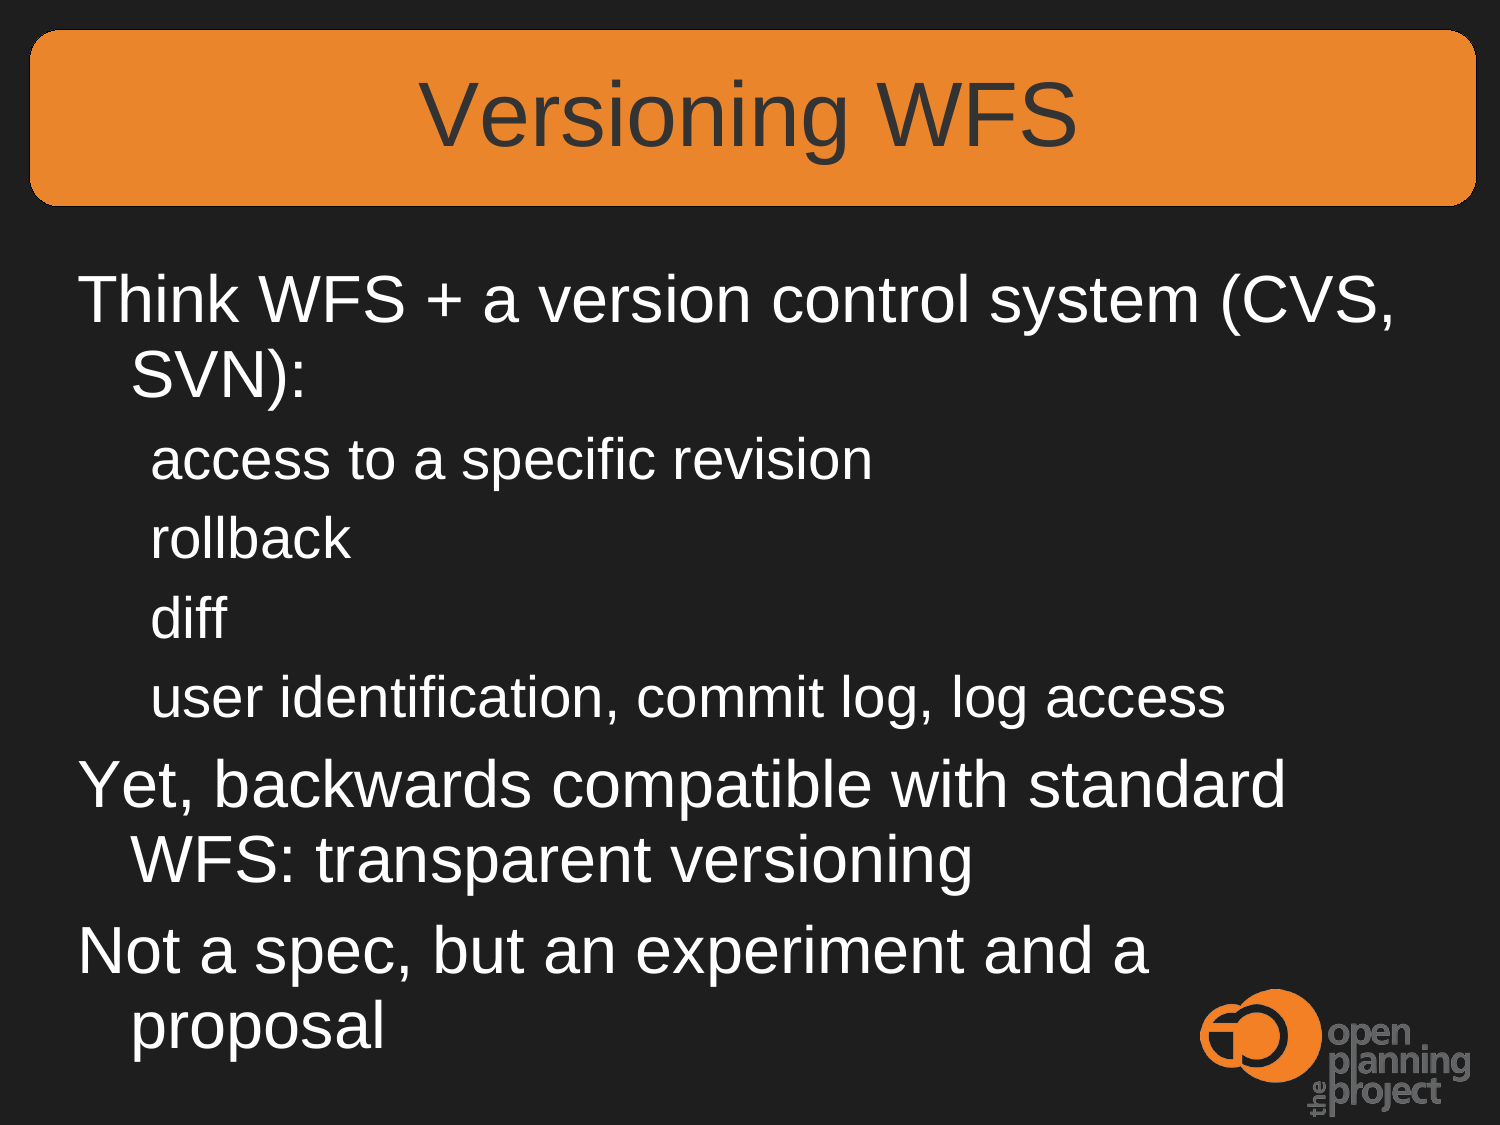

# Versioning WFS
Think WFS + a version control system (CVS, SVN):
access to a specific revision
rollback
diff
user identification, commit log, log access
Yet, backwards compatible with standard WFS: transparent versioning
Not a spec, but an experiment and a proposal